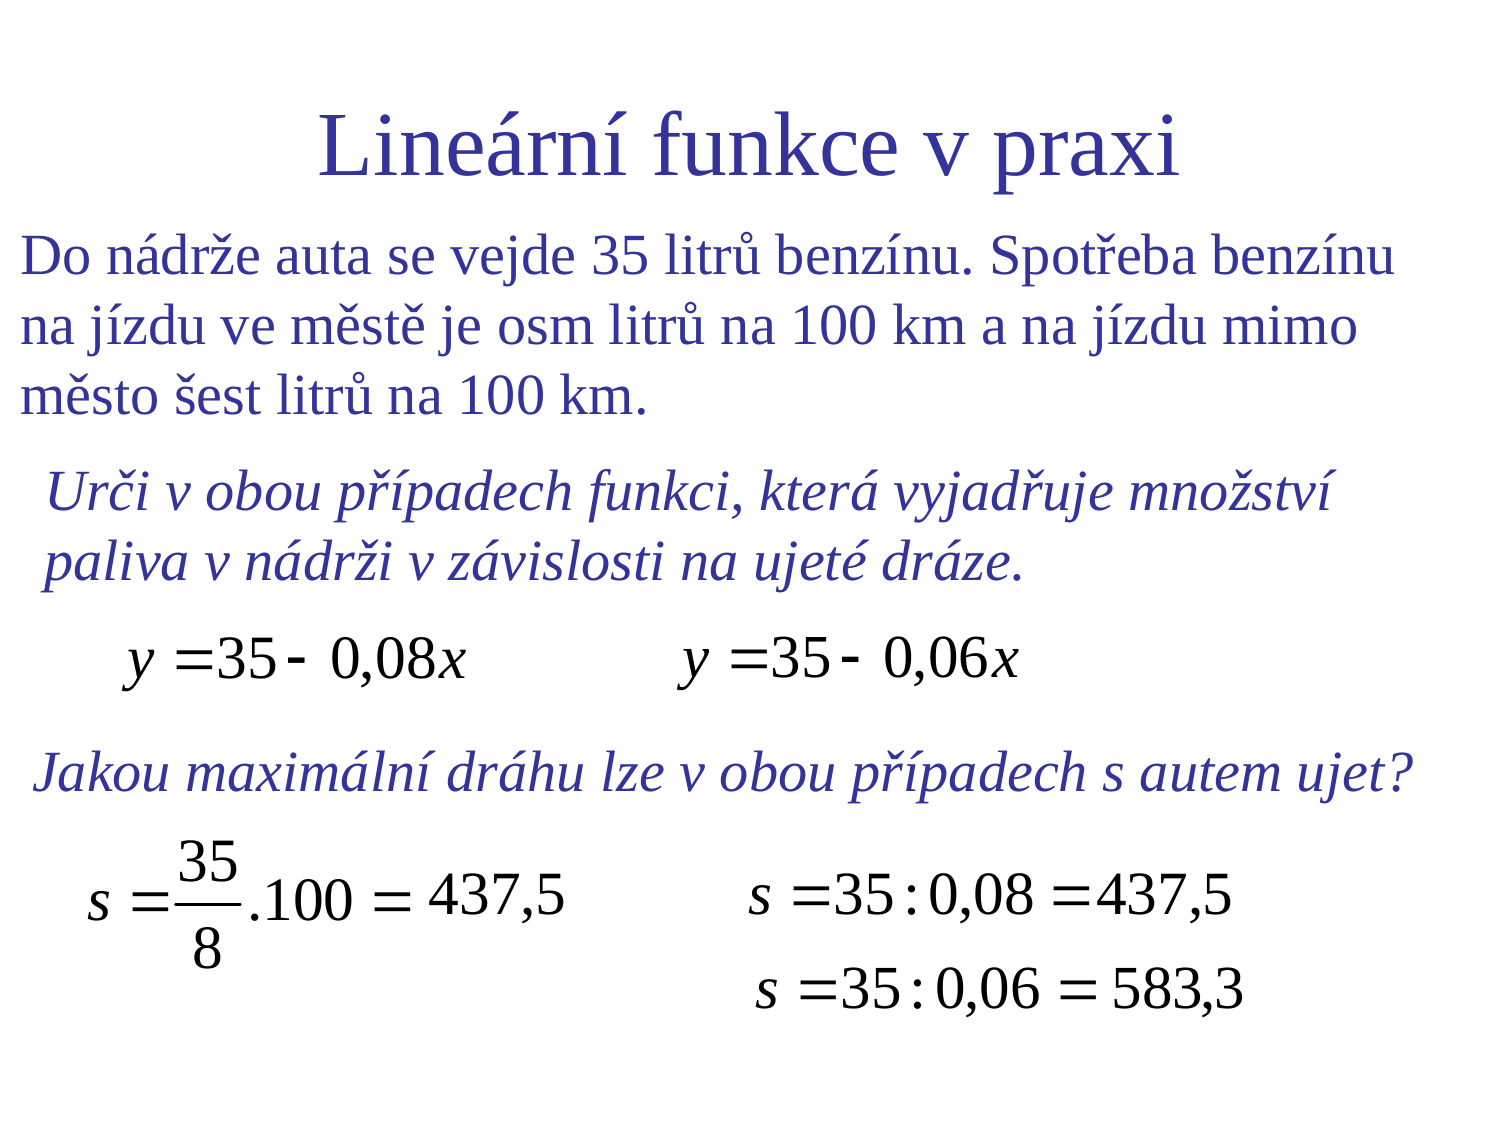

Lineární funkce v praxi
Do nádrže auta se vejde 35 litrů benzínu. Spotřeba benzínu
na jízdu ve městě je osm litrů na 100 km a na jízdu mimo město šest litrů na 100 km.
Urči v obou případech funkci, která vyjadřuje množství paliva v nádrži v závislosti na ujeté dráze.
Jakou maximální dráhu lze v obou případech s autem ujet?